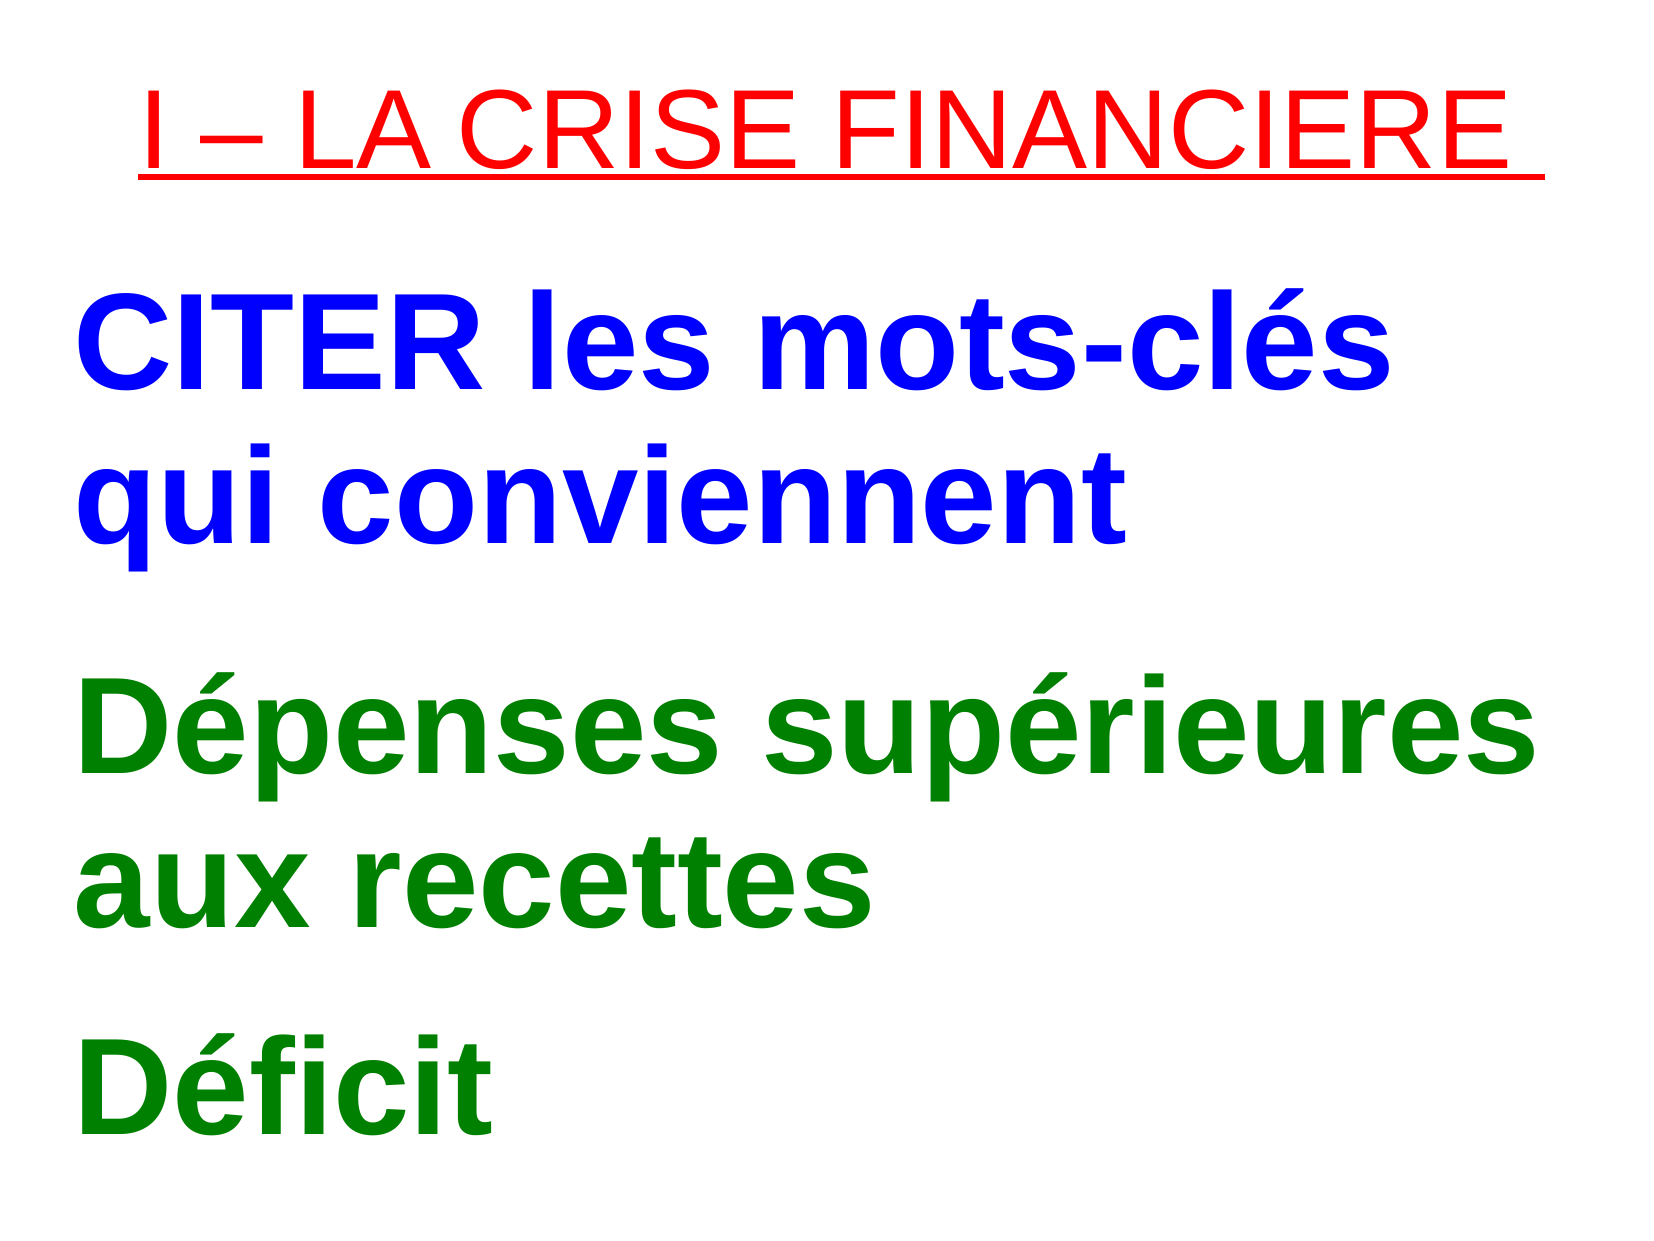

I – LA CRISE FINANCIERE
CITER les mots-clés qui conviennent
Dépenses supérieures aux recettes
Déficit